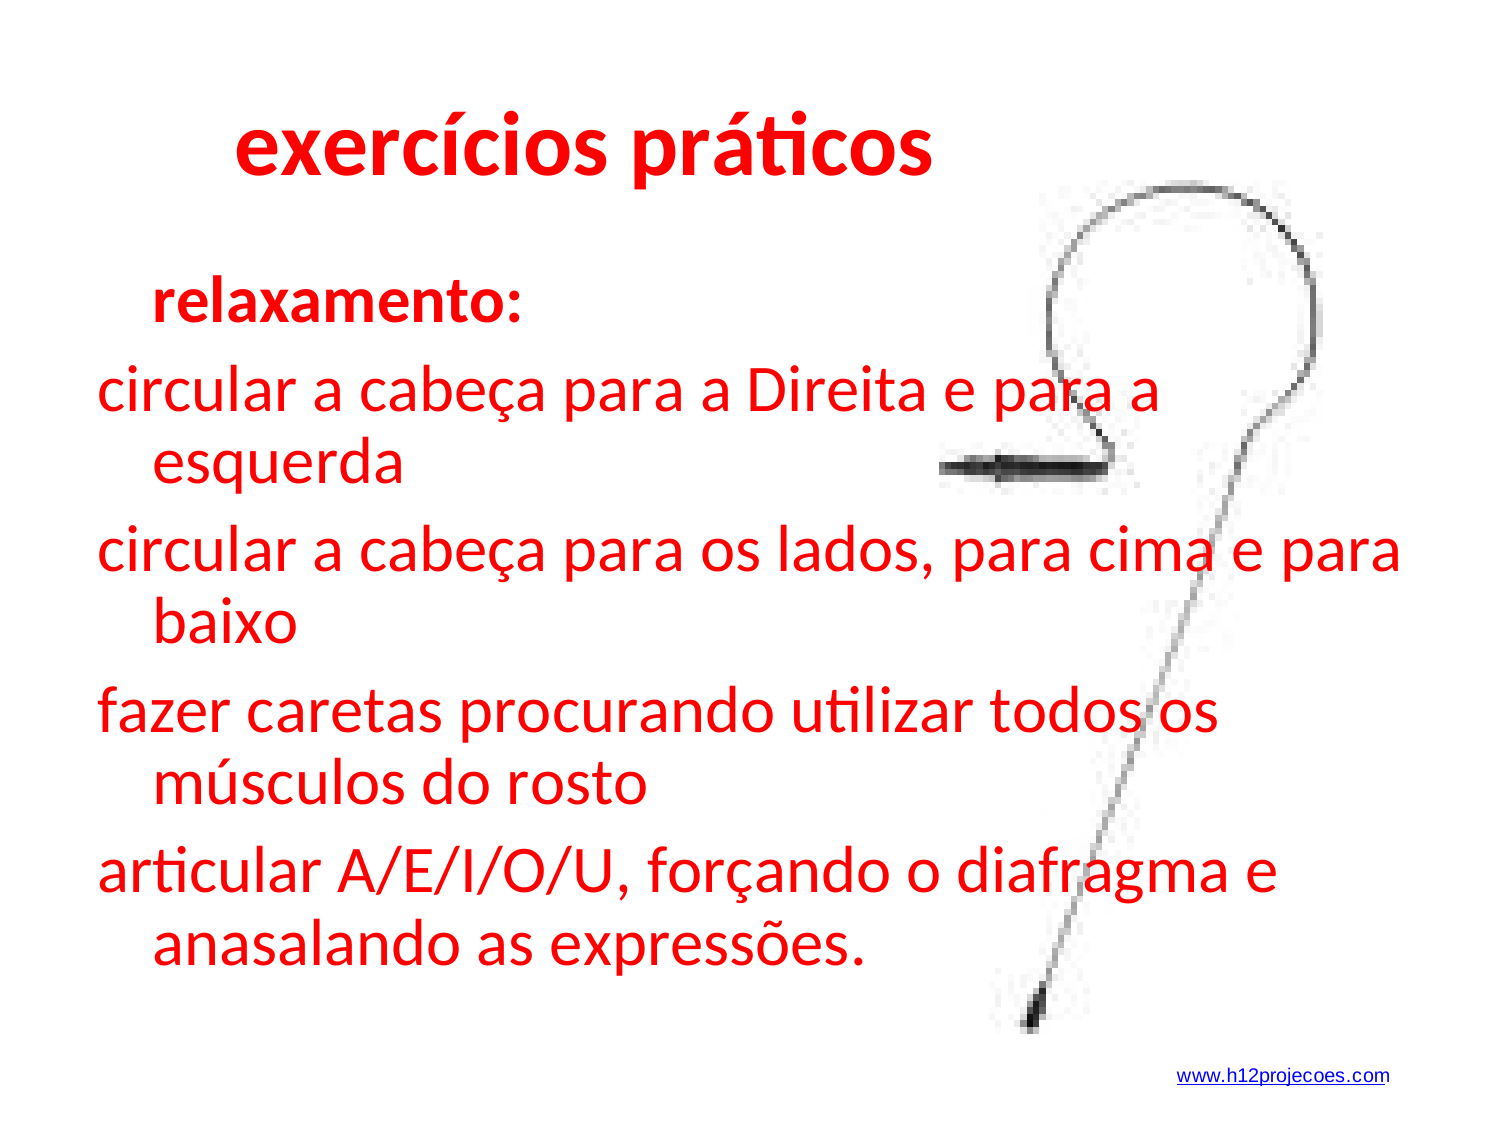

exercícios práticos
	relaxamento:
circular a cabeça para a Direita e para a esquerda
circular a cabeça para os lados, para cima e para baixo
fazer caretas procurando utilizar todos os músculos do rosto
articular A/E/I/O/U, forçando o diafragma e anasalando as expressões.